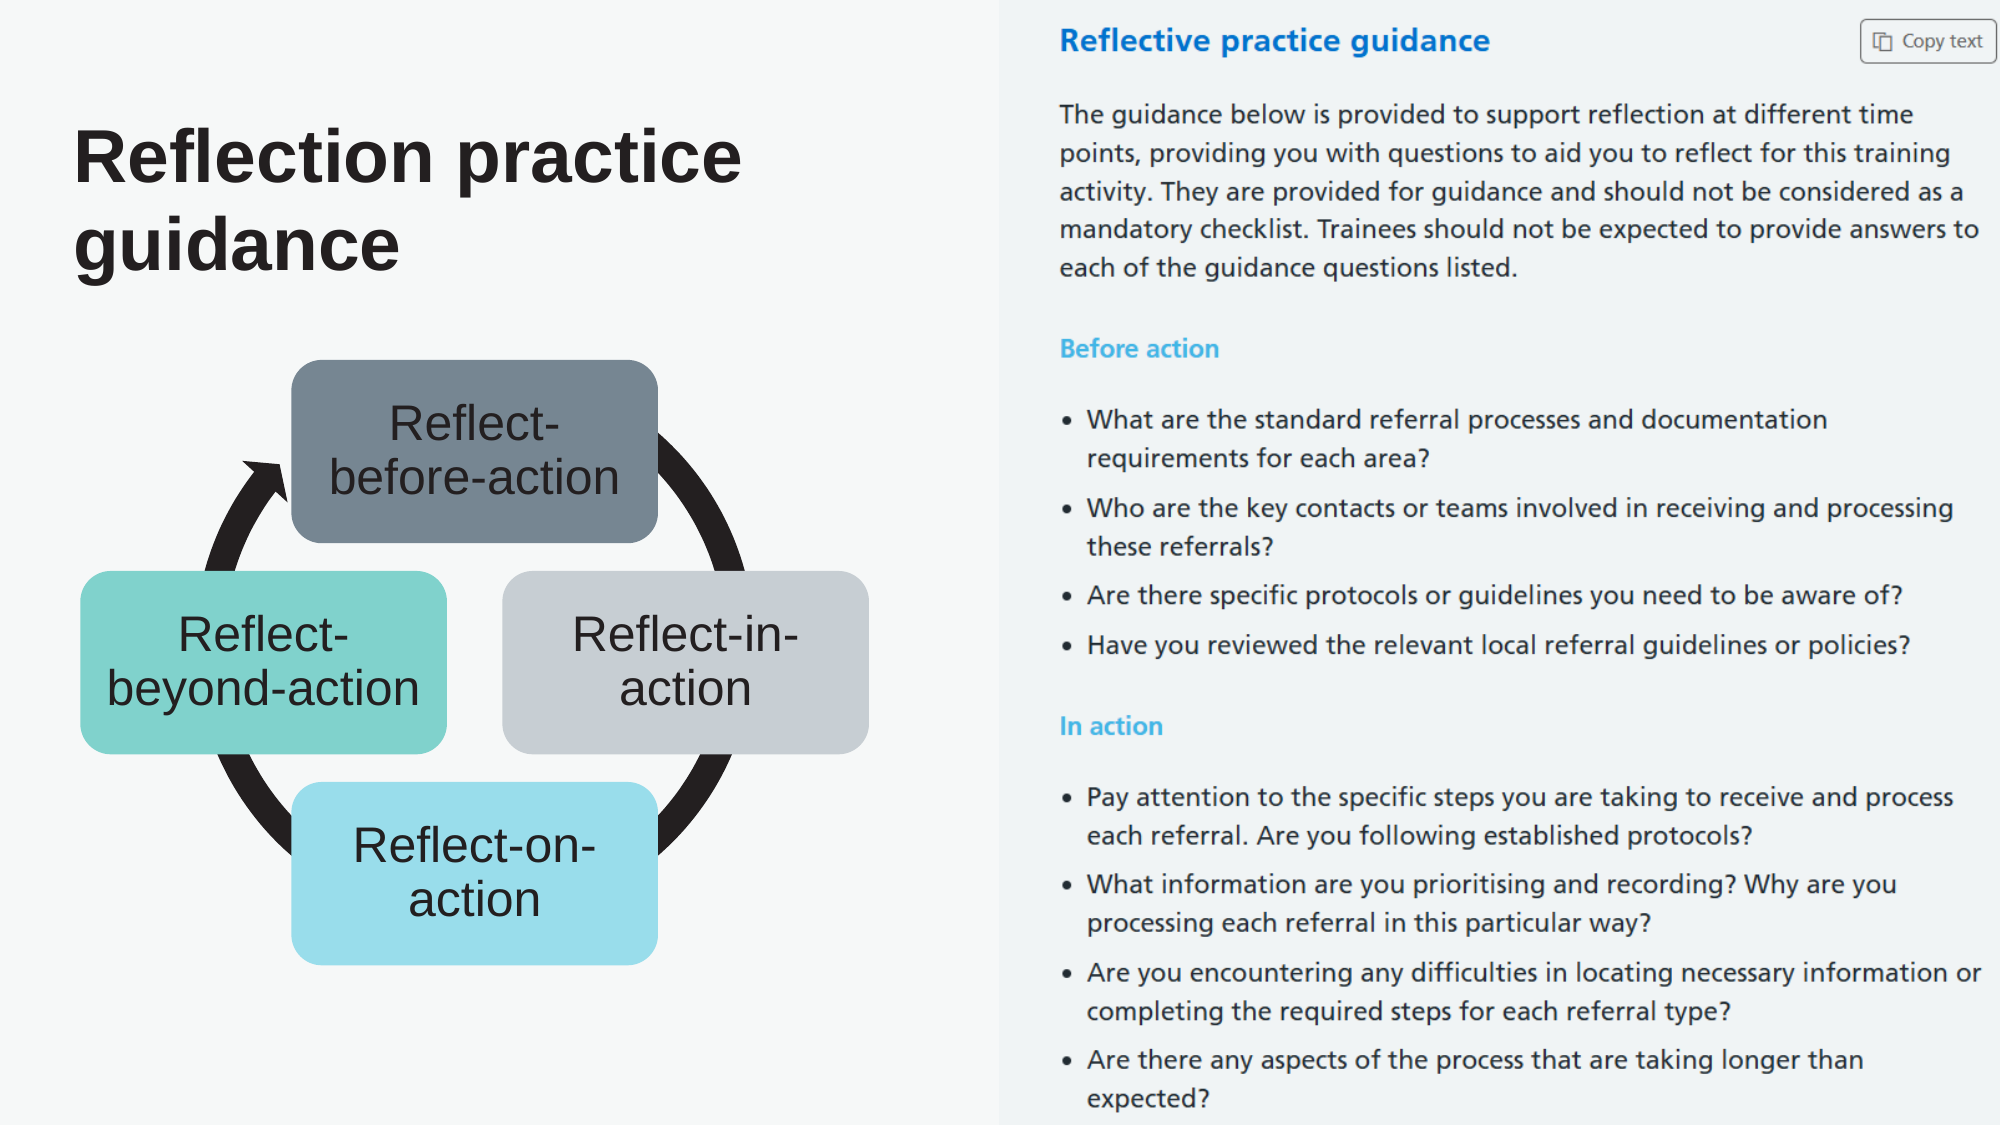

# Reflection practice guidance
Reflect-before-action
Reflect-beyond-action
Reflect-in-action
Reflect-on-action